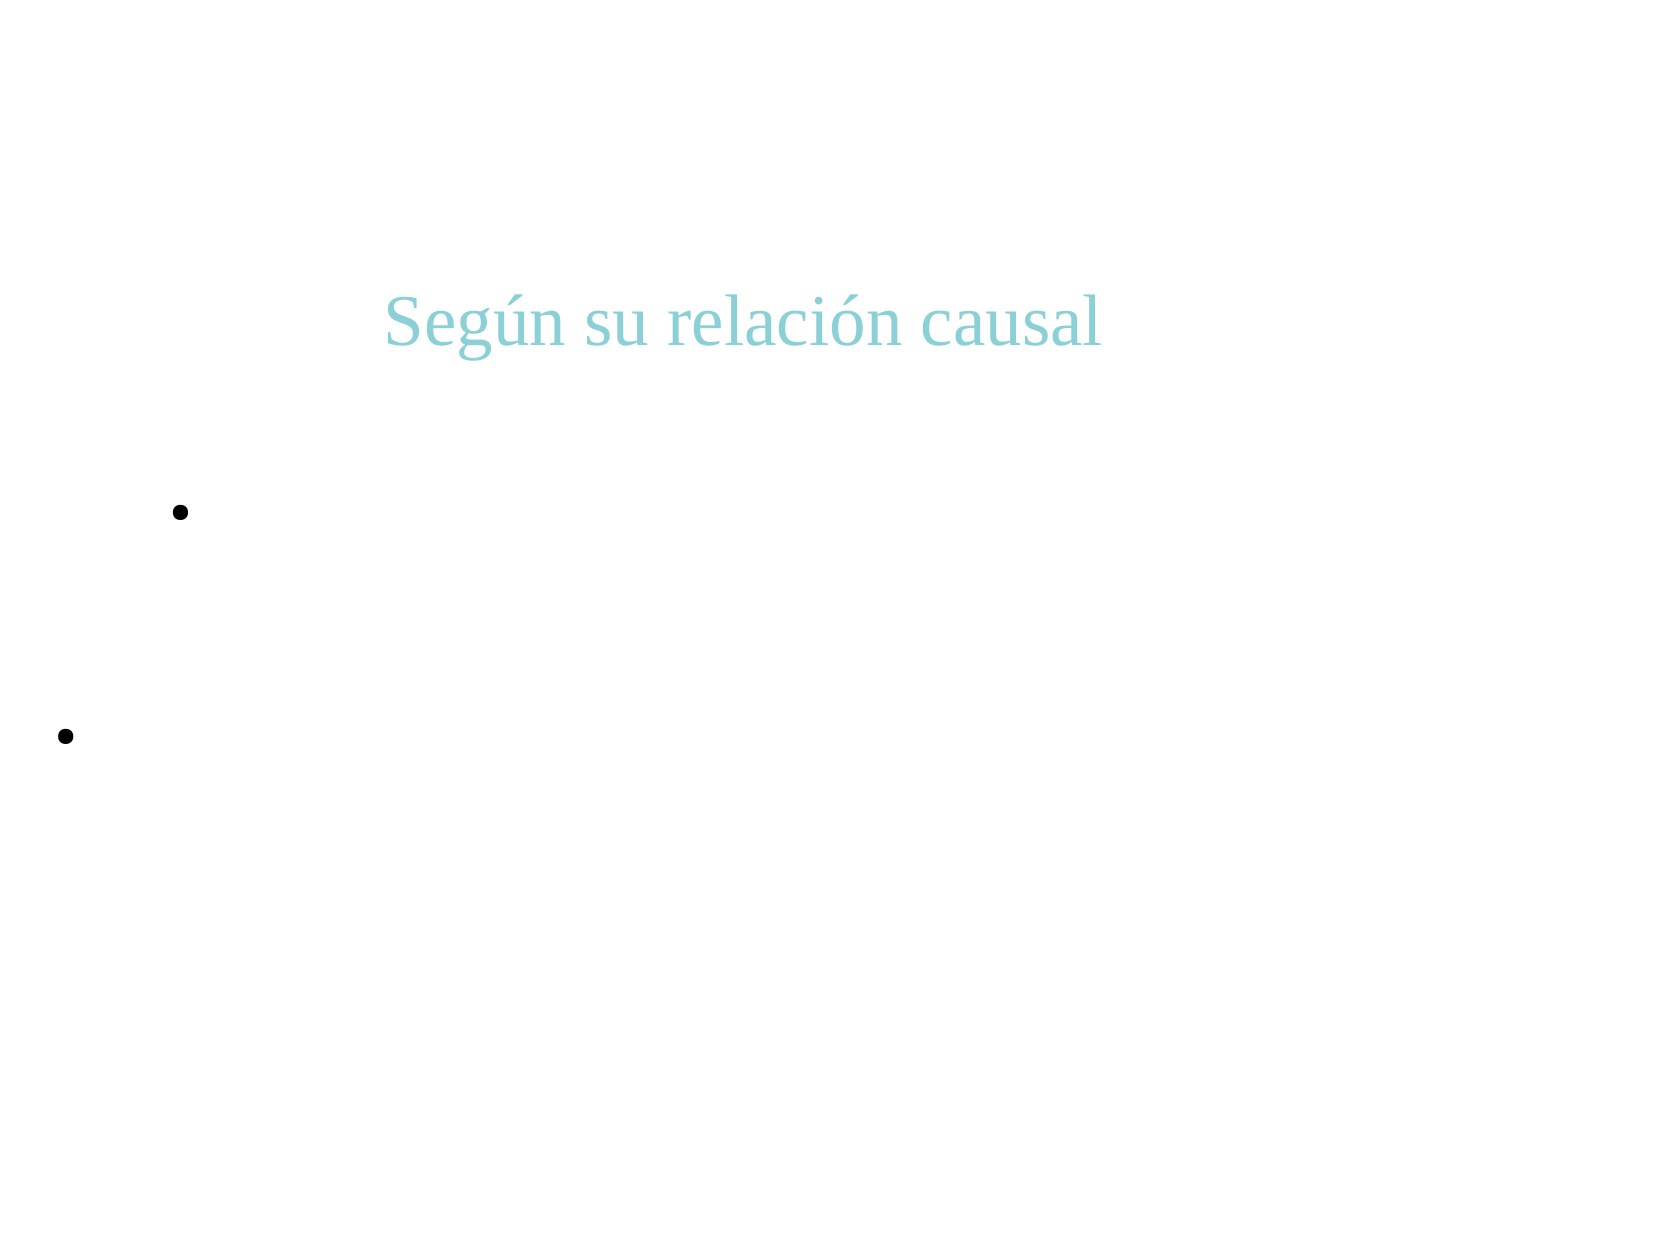

# Según su relación causal
Variable independiente (X): Corresponde a la característica o propiedad que supone la causa del fenómeno que estudia. (Grupo de estudiantes)
Variable dependiente (Y): Valores están asociados a los cambios de la primera. (Grado de aprendizaje).